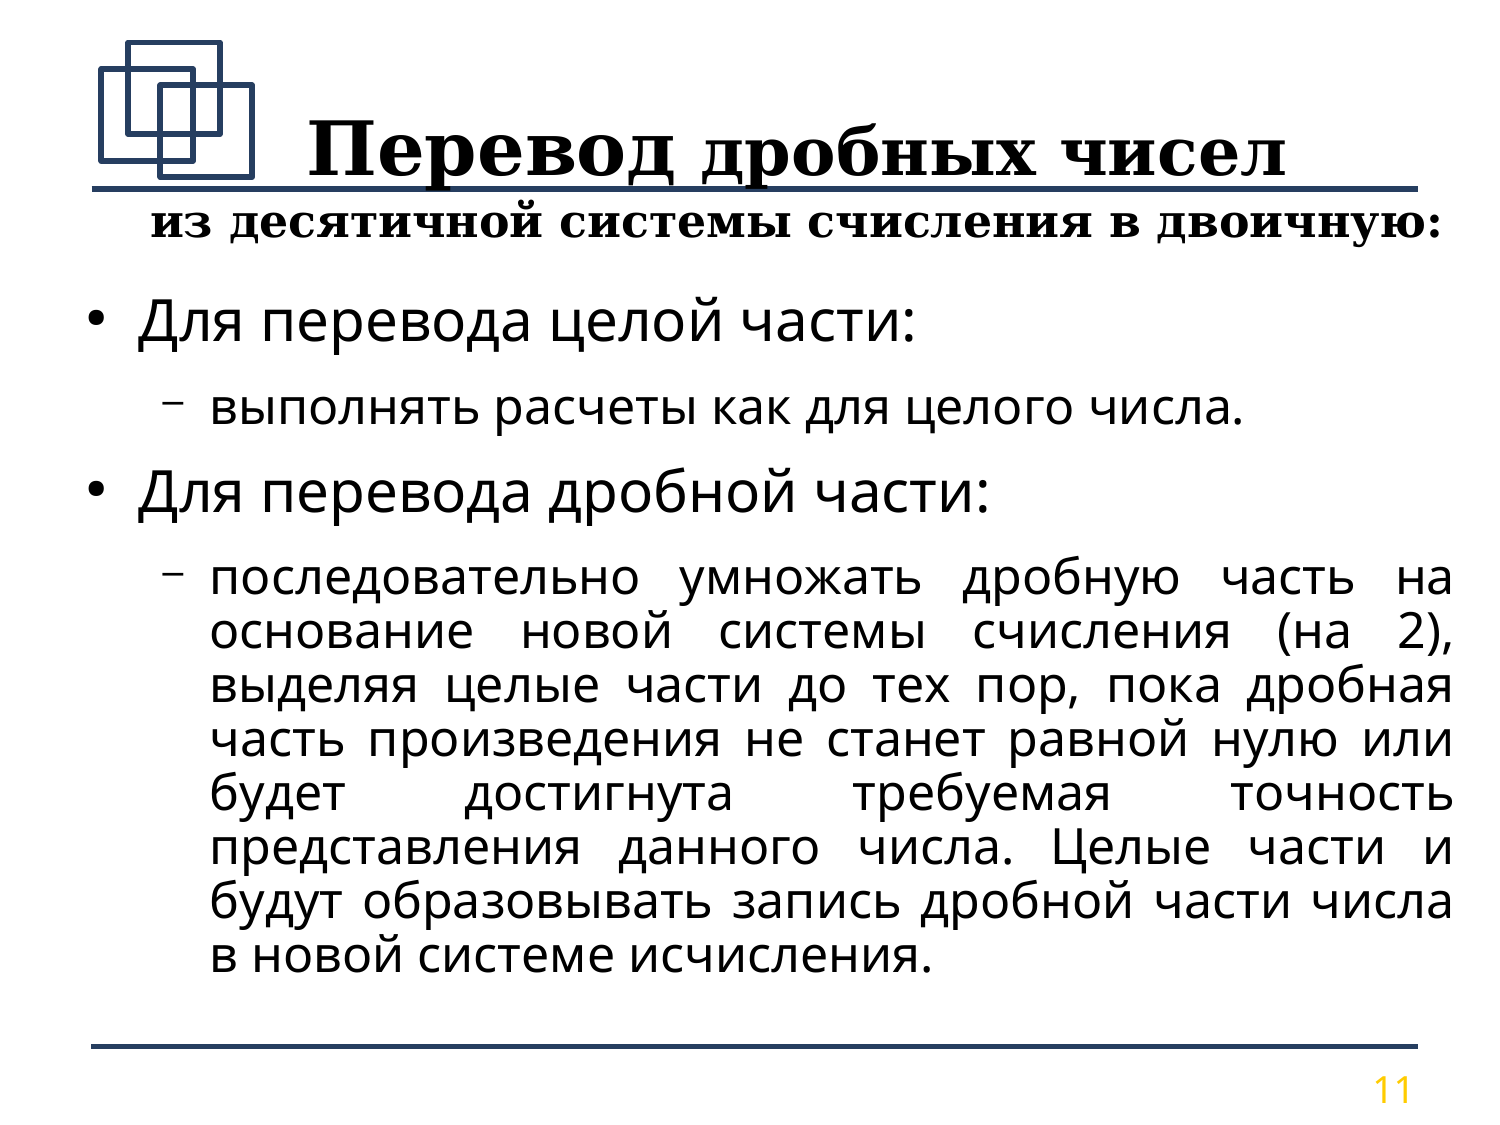

# Перевод дробных чисел из десятичной системы счисления в двоичную:
Для перевода целой части:
выполнять расчеты как для целого числа.
Для перевода дробной части:
последовательно умножать дробную часть на основание новой системы счисления (на 2), выделяя целые части до тех пор, пока дробная часть произведения не станет равной нулю или будет достигнута требуемая точность представления данного числа. Целые части и будут образовывать запись дробной части числа в новой системе исчисления.